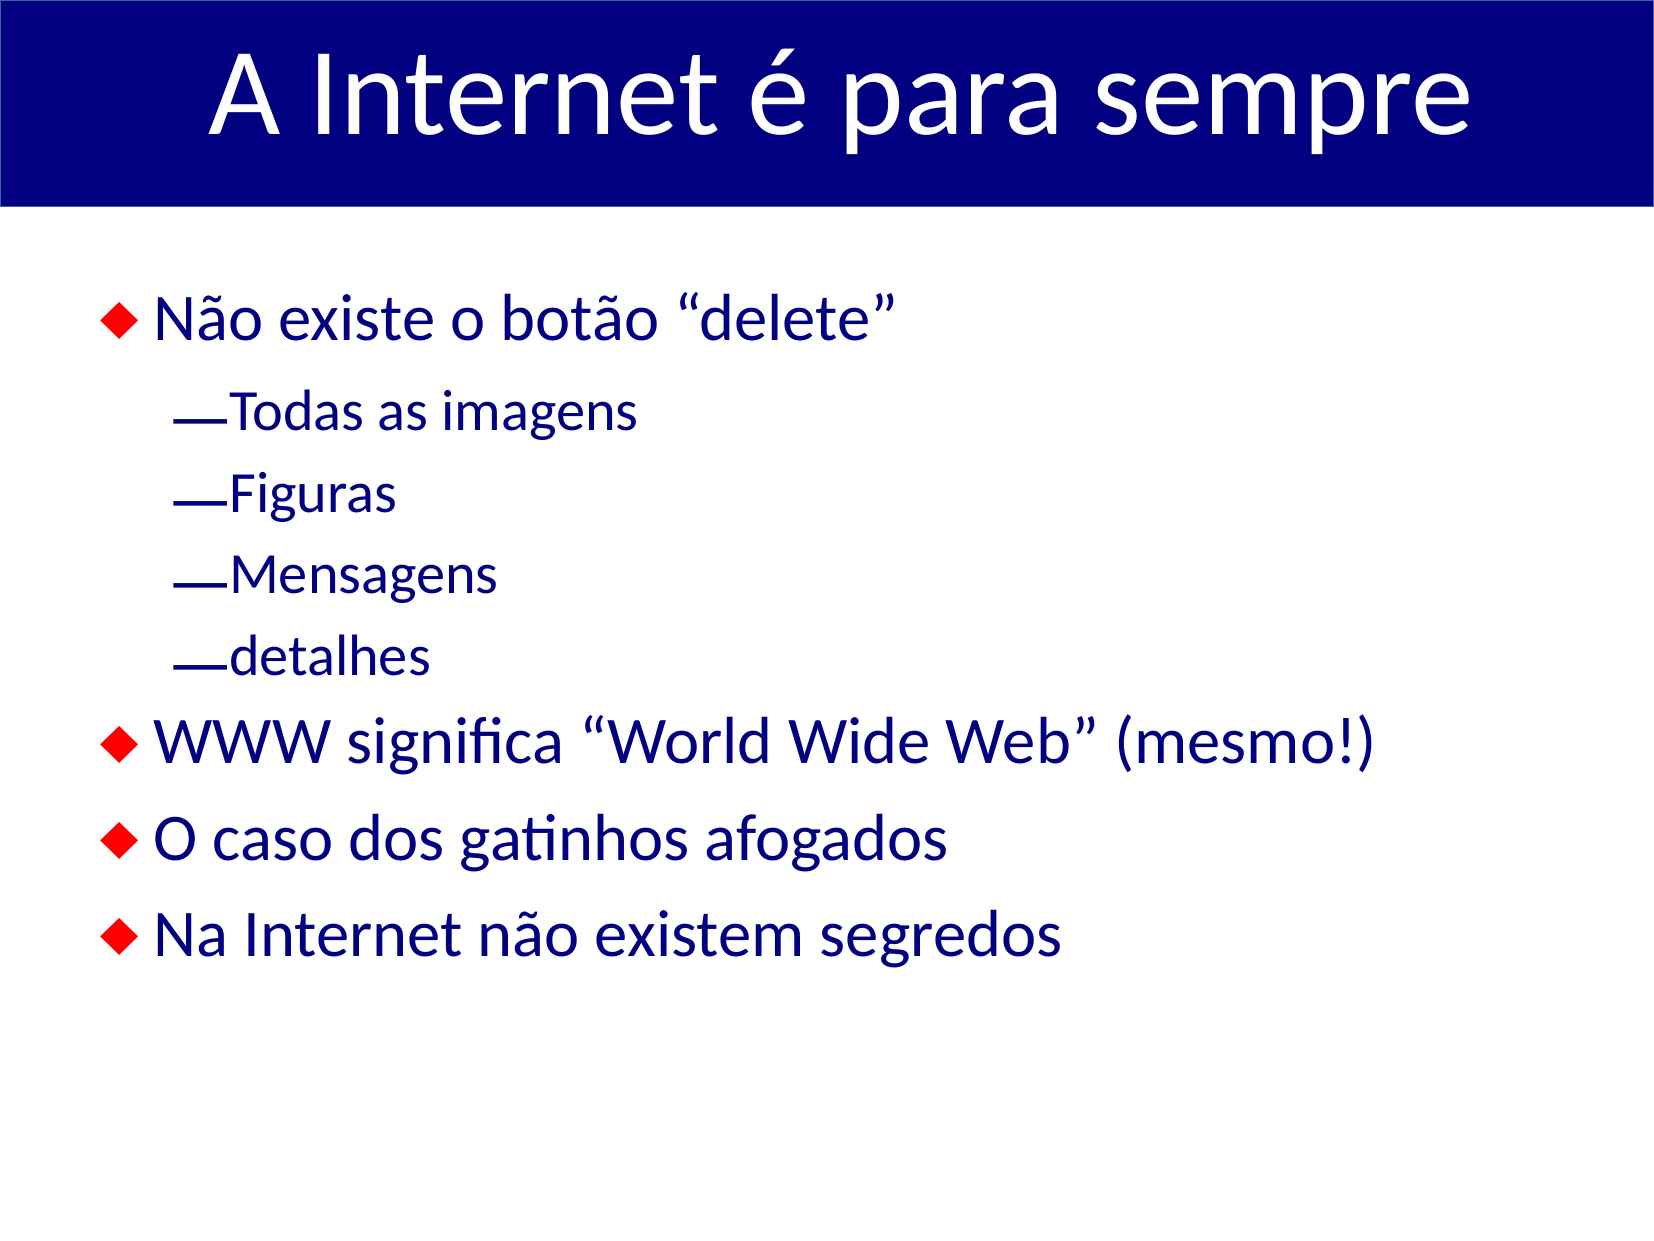

# A Internet é para sempre
Não existe o botão “delete”
Todas as imagens
Figuras
Mensagens
detalhes
WWW significa “World Wide Web” (mesmo!)
O caso dos gatinhos afogados
Na Internet não existem segredos